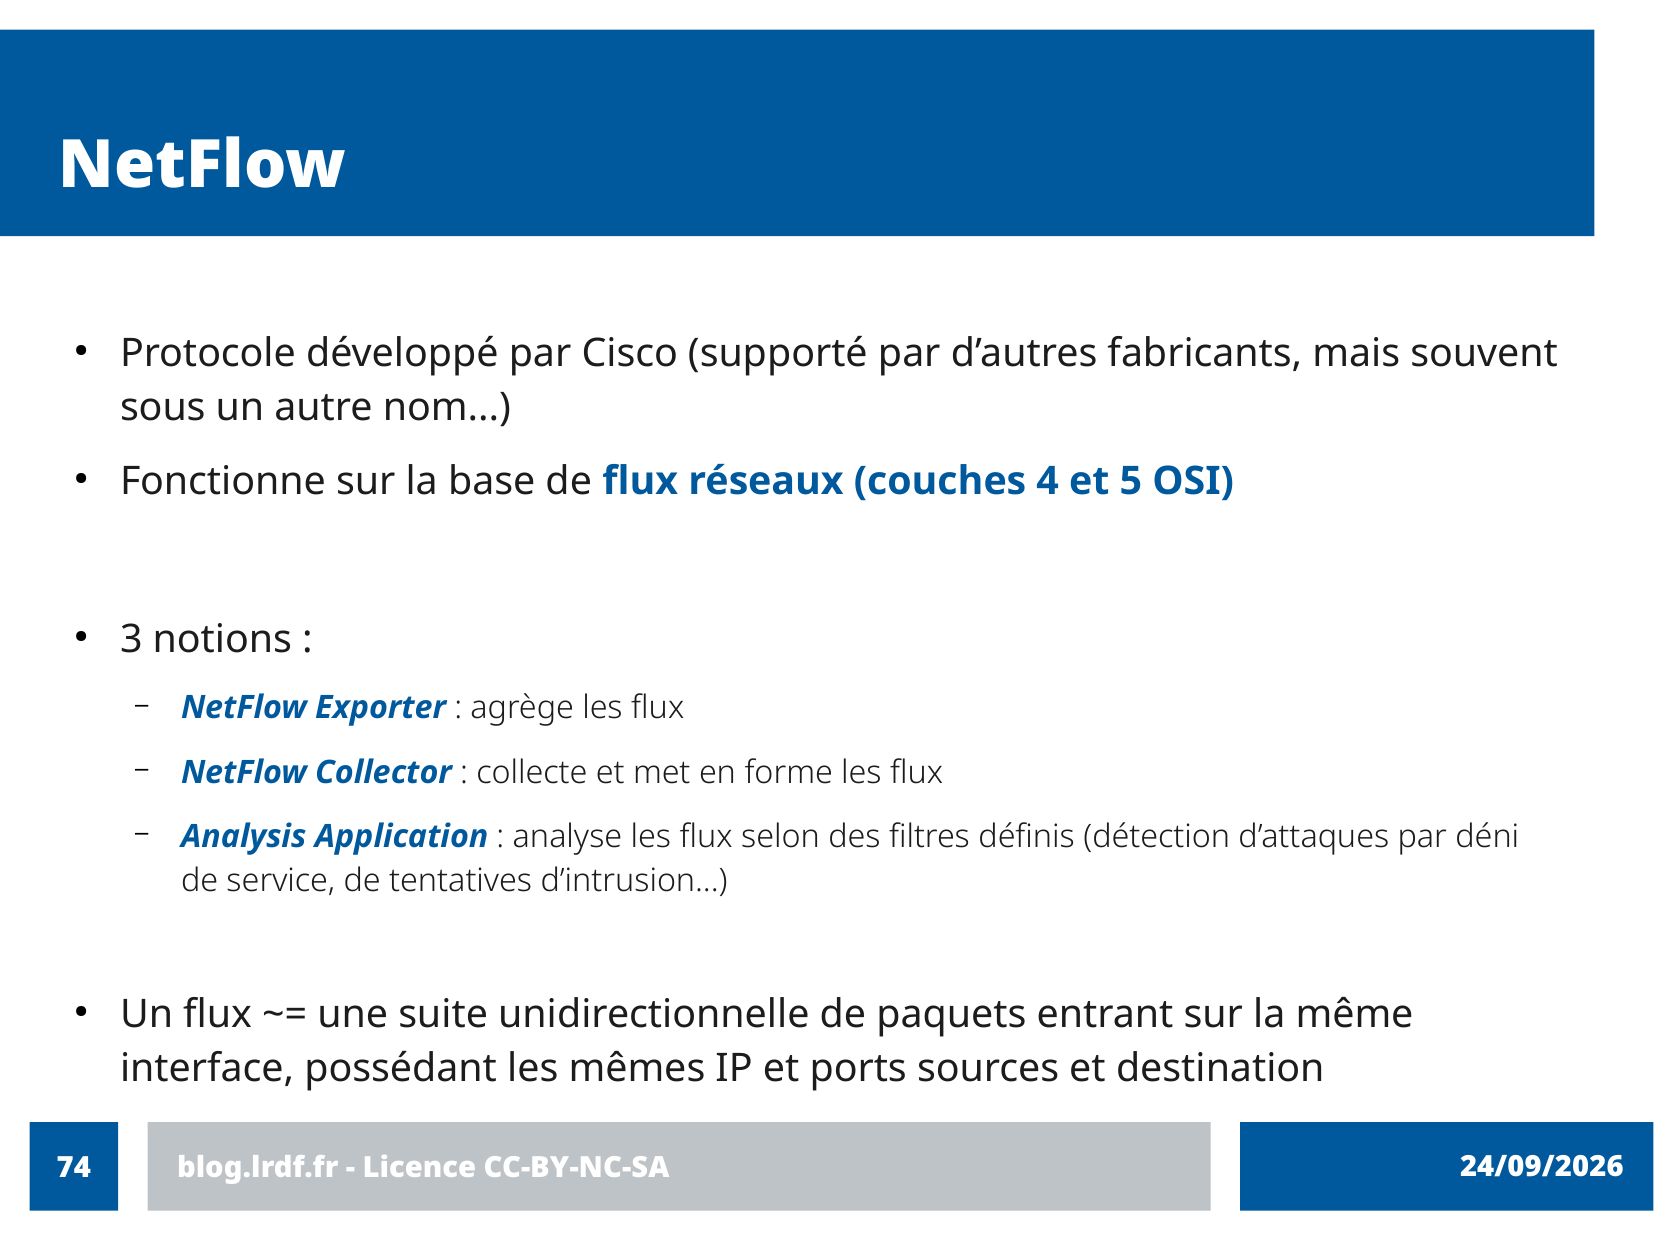

# NetFlow
Protocole développé par Cisco (supporté par d’autres fabricants, mais souvent sous un autre nom...)
Fonctionne sur la base de flux réseaux (couches 4 et 5 OSI)
3 notions :
NetFlow Exporter : agrège les flux
NetFlow Collector : collecte et met en forme les flux
Analysis Application : analyse les flux selon des filtres définis (détection d’attaques par déni de service, de tentatives d’intrusion...)
Un flux ~= une suite unidirectionnelle de paquets entrant sur la même interface, possédant les mêmes IP et ports sources et destination
74
blog.lrdf.fr - Licence CC-BY-NC-SA